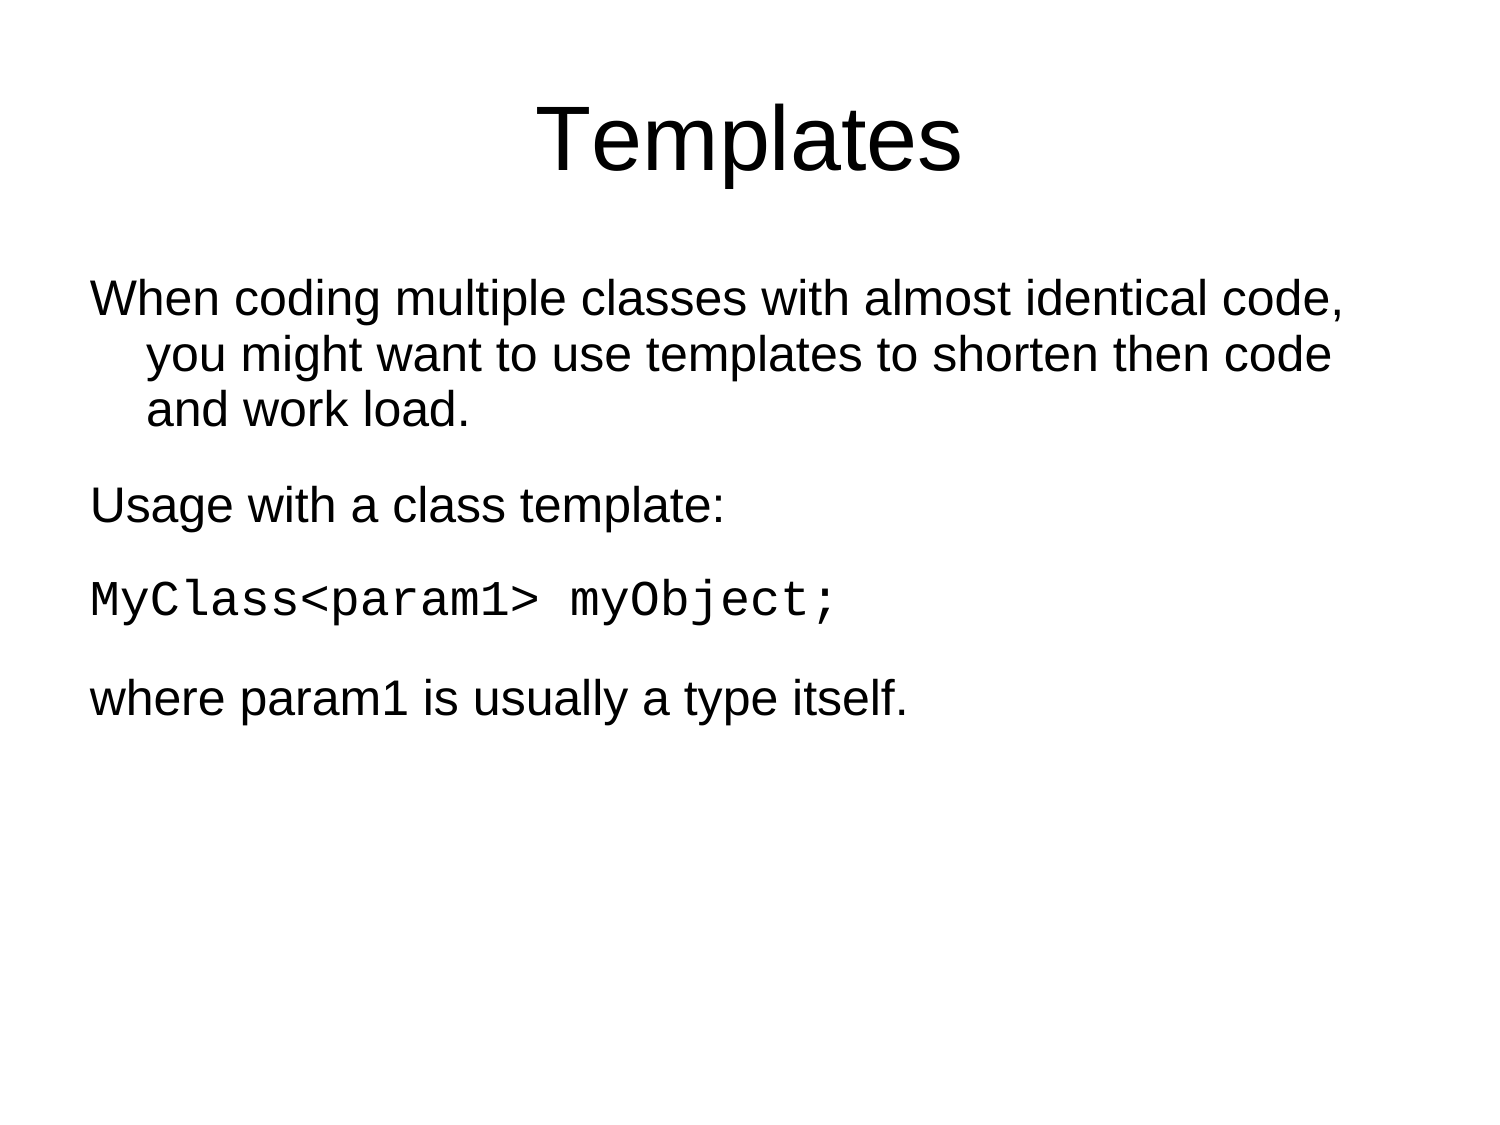

# Templates
When coding multiple classes with almost identical code, you might want to use templates to shorten then code and work load.
Usage with a class template:
MyClass<param1> myObject;
where param1 is usually a type itself.